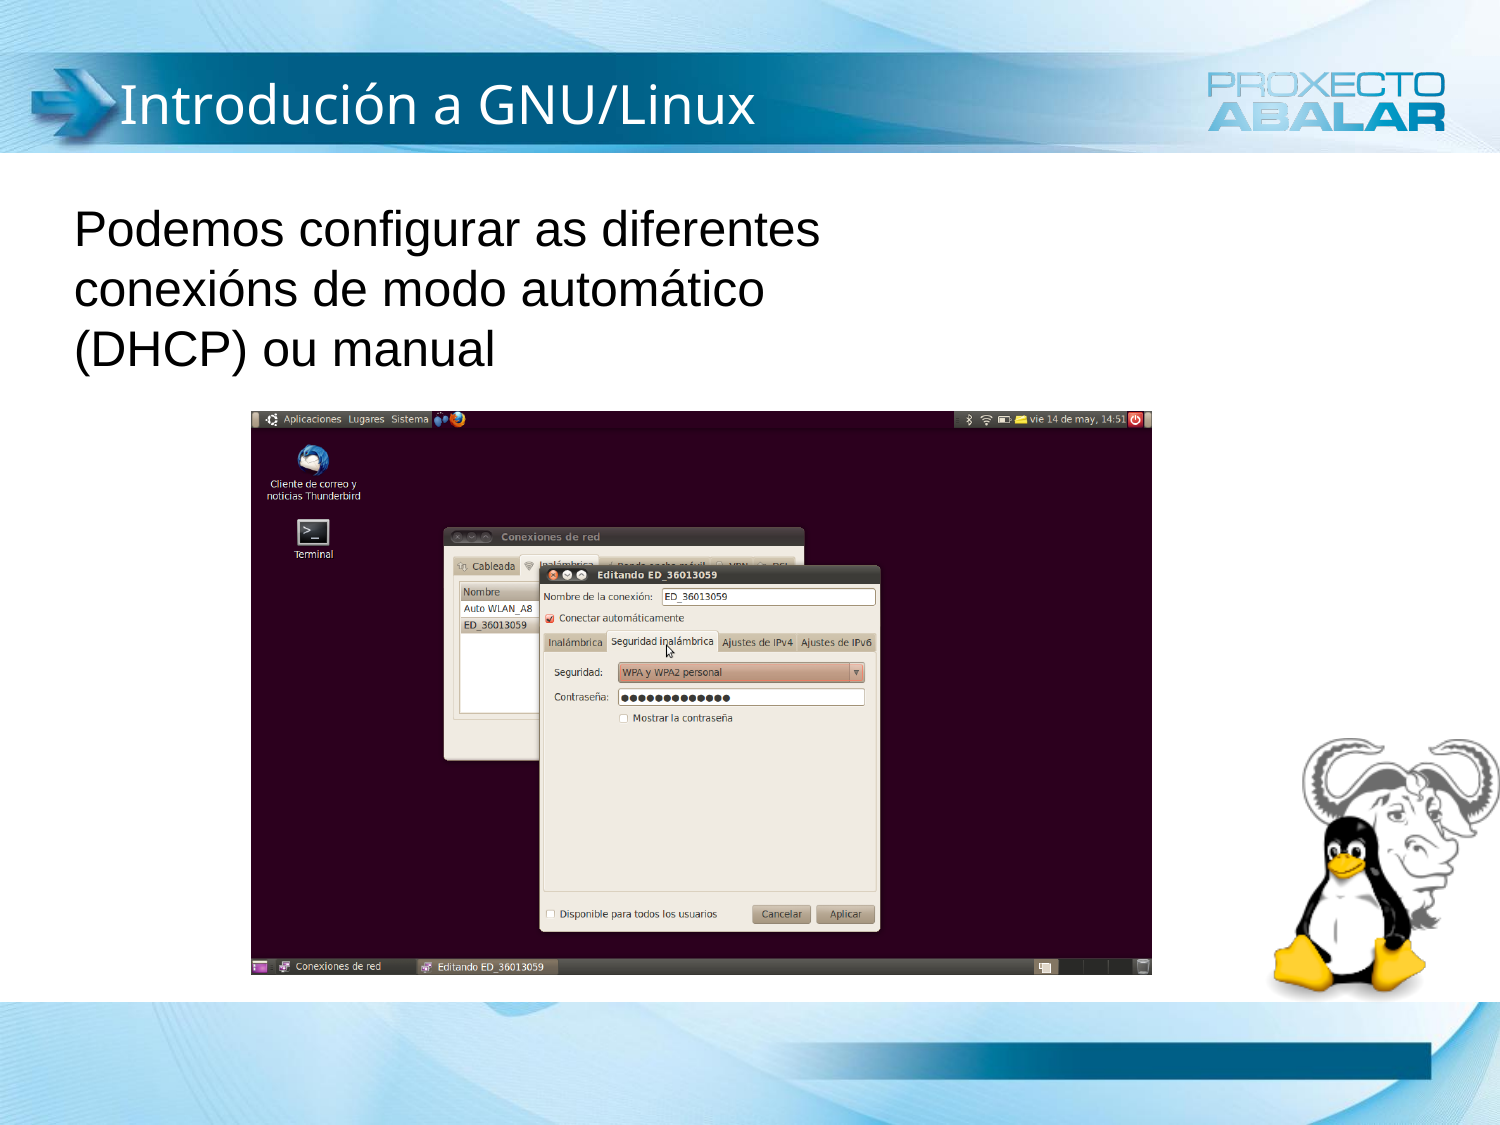

Introdución a GNU/Linux
Podemos configurar as diferentes conexións de modo automático (DHCP) ou manual